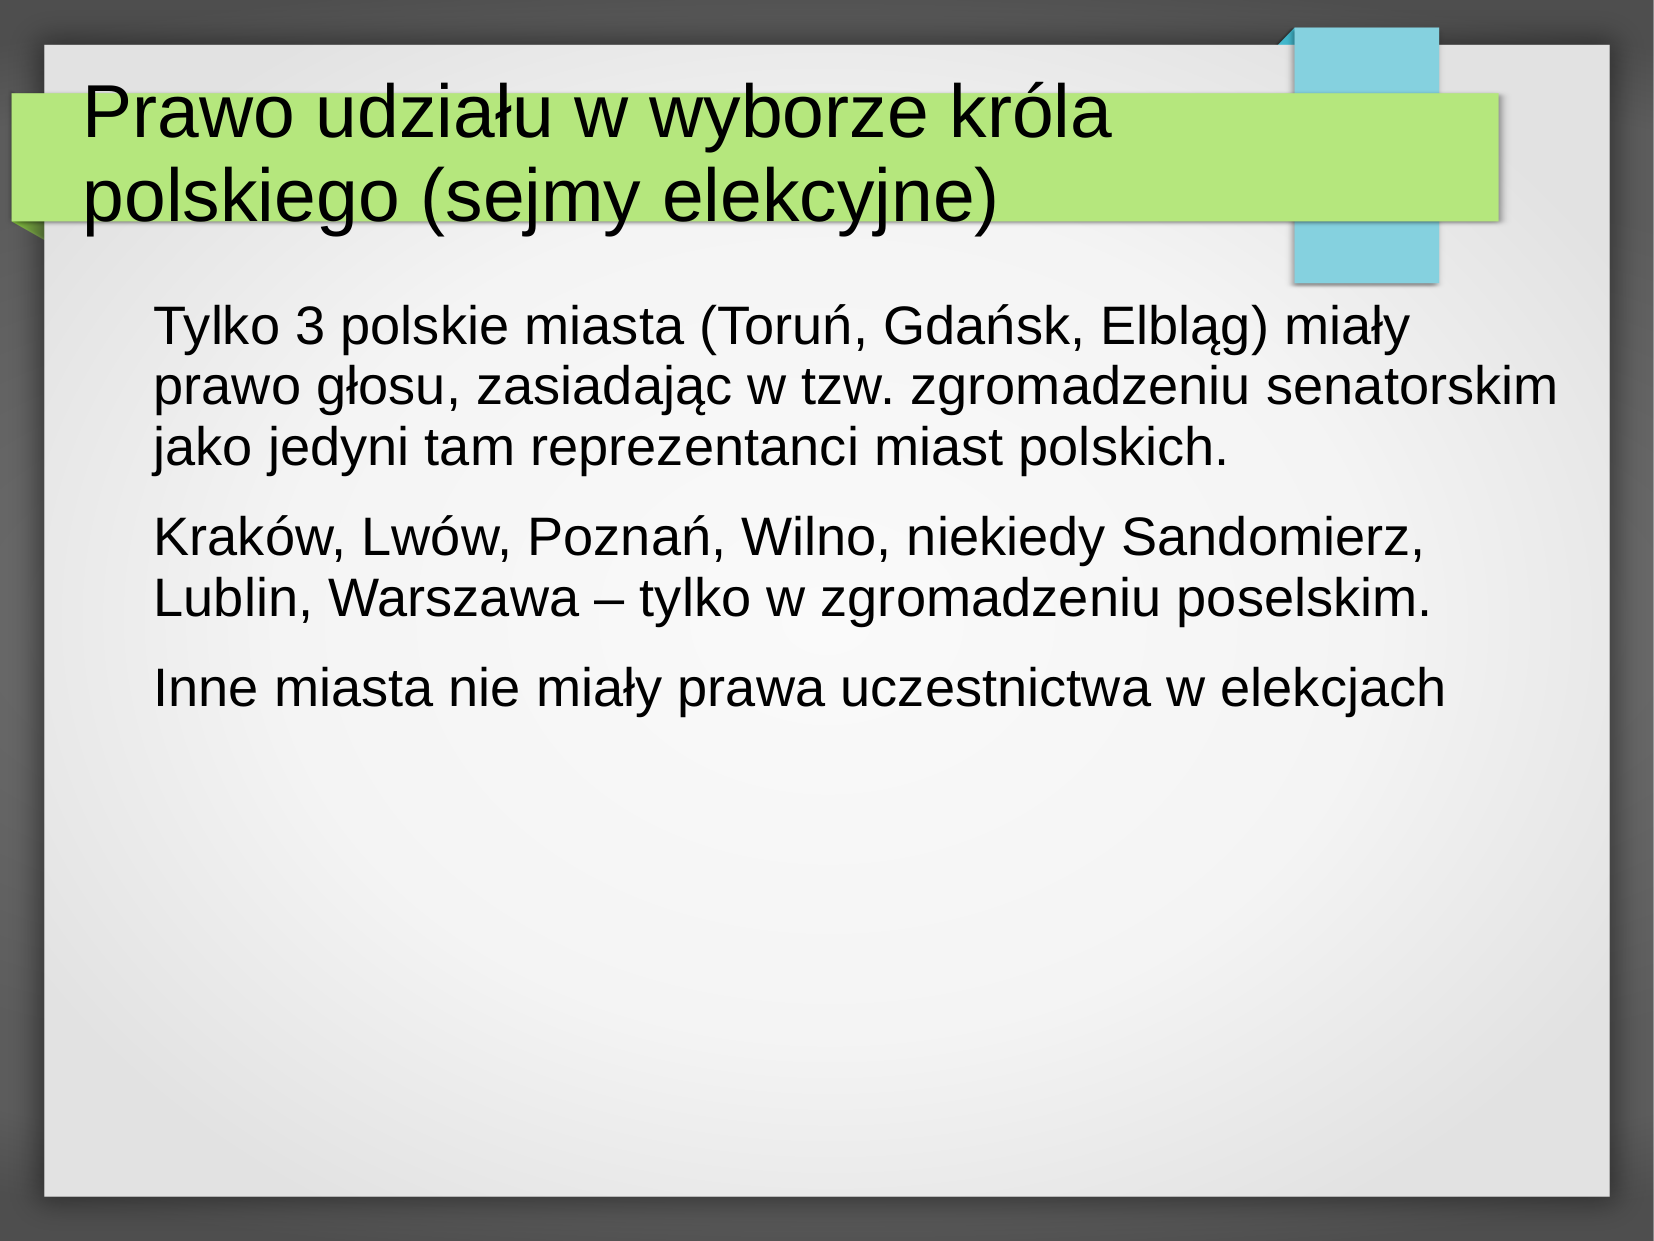

# Prawo udziału w wyborze króla polskiego (sejmy elekcyjne)
Tylko 3 polskie miasta (Toruń, Gdańsk, Elbląg) miały prawo głosu, zasiadając w tzw. zgromadzeniu senatorskim jako jedyni tam reprezentanci miast polskich.
Kraków, Lwów, Poznań, Wilno, niekiedy Sandomierz, Lublin, Warszawa – tylko w zgromadzeniu poselskim.
Inne miasta nie miały prawa uczestnictwa w elekcjach